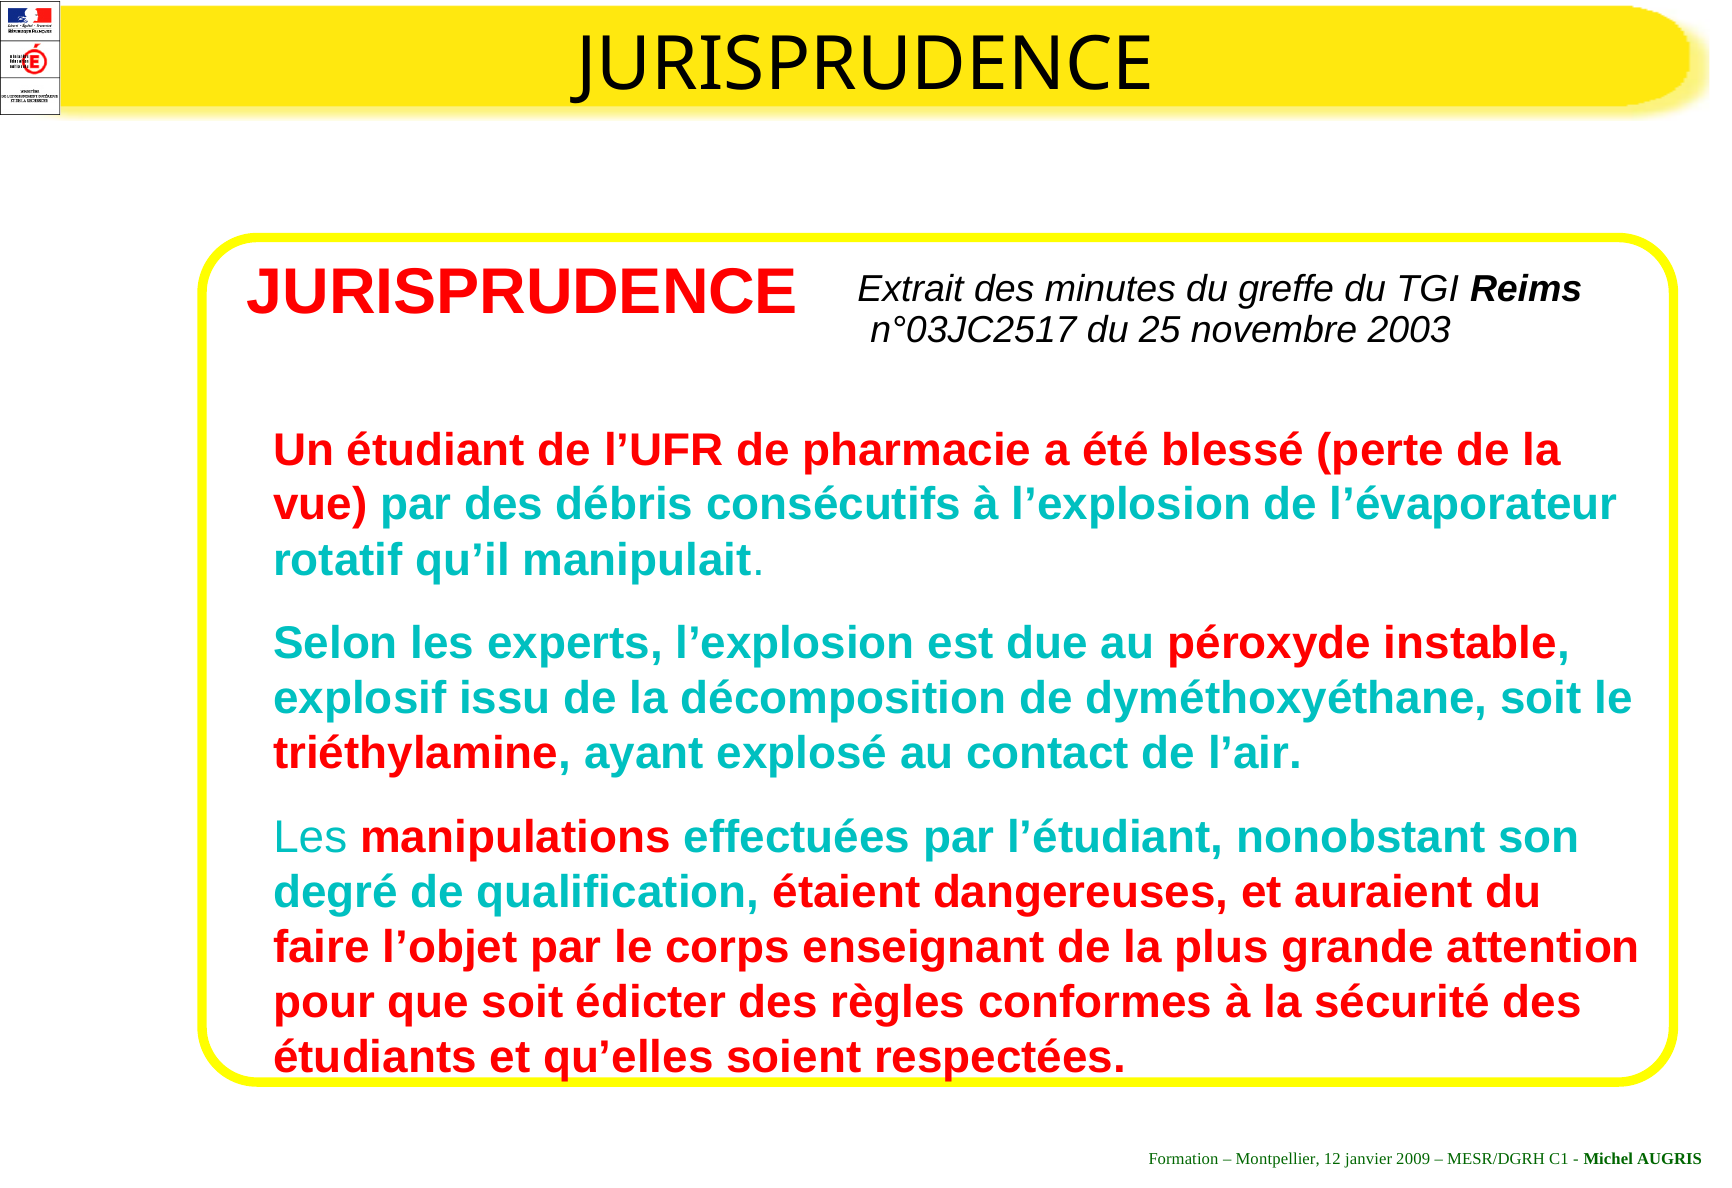

JURISPRUDENCE
JURISPRUDENCE
Extrait des minutes du greffe du TGI Reims
n°03JC2517 du 25 novembre 2003
Un étudiant de l’UFR de pharmacie a été blessé (perte de la vue) par des débris consécutifs à l’explosion de l’évaporateur rotatif qu’il manipulait.
Selon les experts, l’explosion est due au péroxyde instable, explosif issu de la décomposition de dyméthoxyéthane, soit le triéthylamine, ayant explosé au contact de l’air.
Les manipulations effectuées par l’étudiant, nonobstant son degré de qualification, étaient dangereuses, et auraient du faire l’objet par le corps enseignant de la plus grande attention pour que soit édicter des règles conformes à la sécurité des étudiants et qu’elles soient respectées.